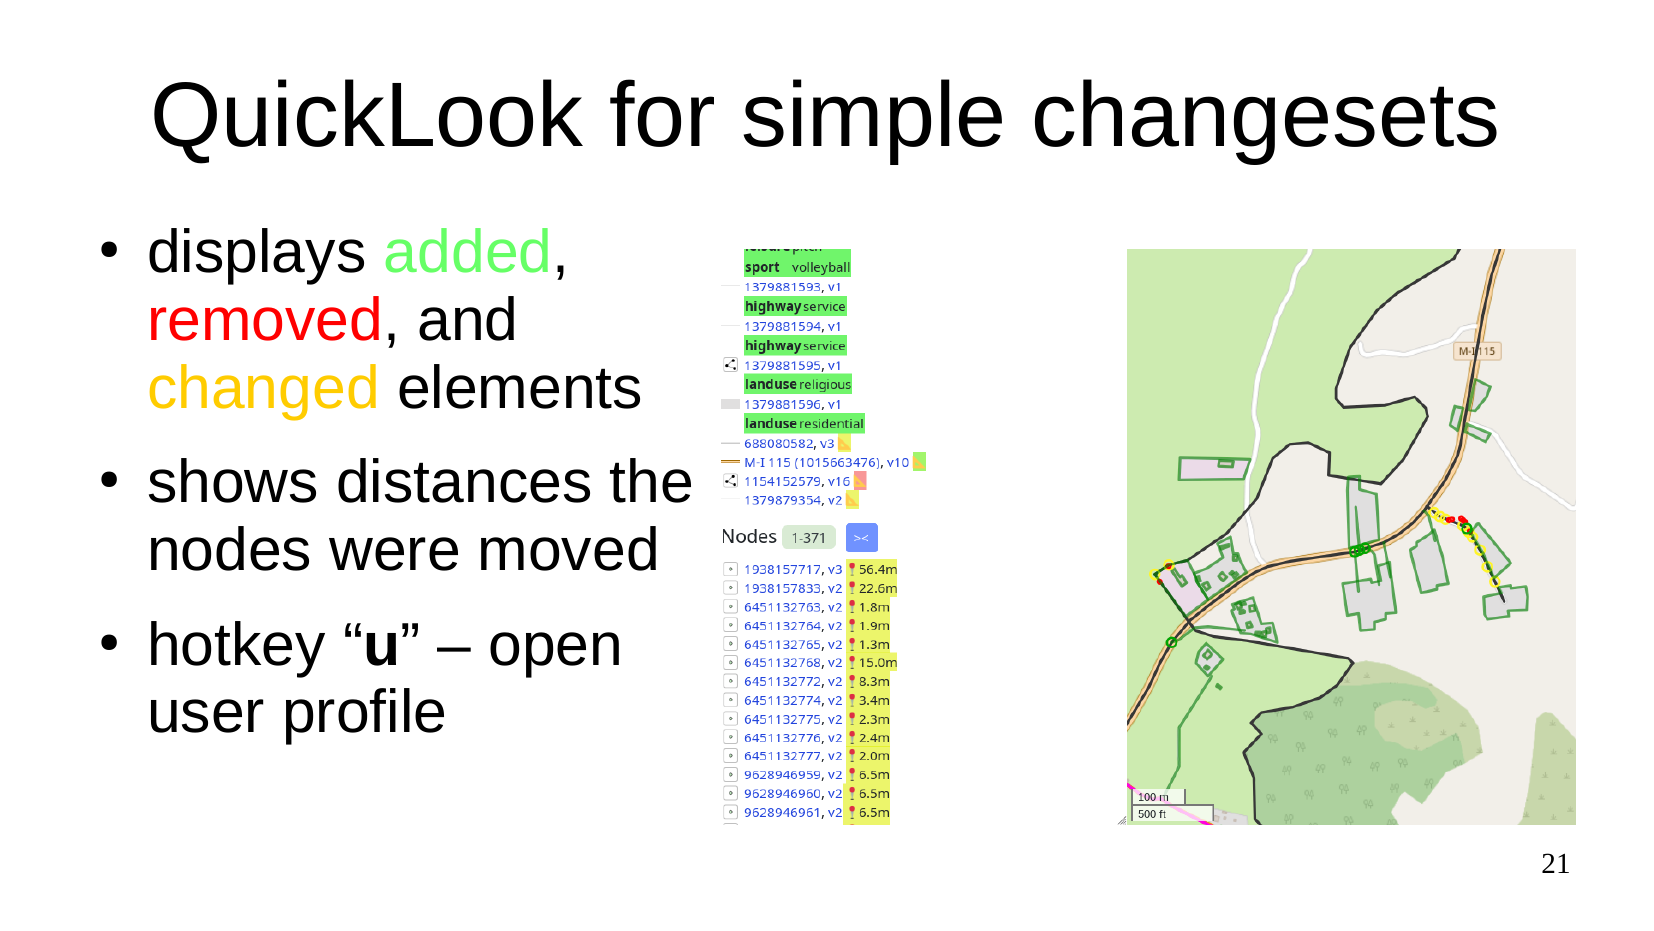

# QuickLook for simple changesets
displays added, removed, and changed elements
shows distances the nodes were moved
hotkey “u” – open user profile
21